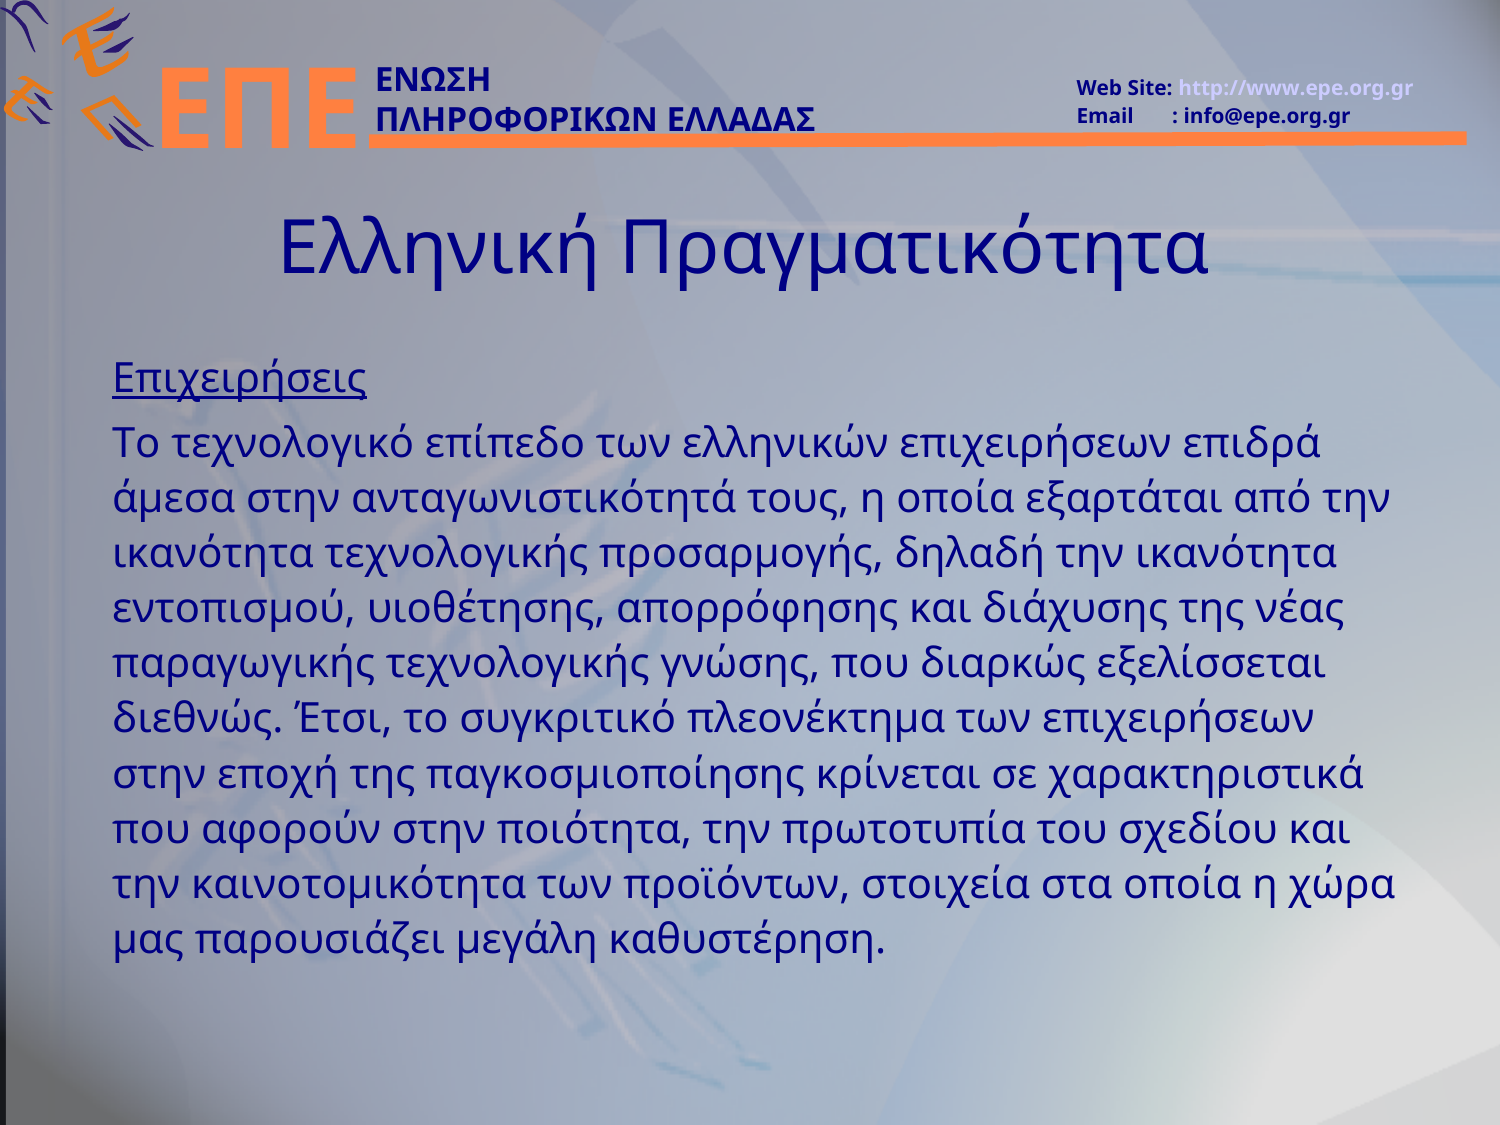

# Ελληνική Πραγματικότητα
	Επιχειρήσεις
	Το τεχνολογικό επίπεδο των ελληνικών επιχειρήσεων επιδρά άμεσα στην ανταγωνιστικότητά τους, η οποία εξαρτάται από την ικανότητα τεχνολογικής προσαρμογής, δηλαδή την ικανότητα εντοπισμού, υιοθέτησης, απορρόφησης και διάχυσης της νέας παραγωγικής τεχνολογικής γνώσης, που διαρκώς εξελίσσεται διεθνώς. Έτσι, το συγκριτικό πλεονέκτημα των επιχειρήσεων στην εποχή της παγκοσμιοποίησης κρίνεται σε χαρακτηριστικά που αφορούν στην ποιότητα, την πρωτοτυπία του σχεδίου και την καινοτομικότητα των προϊόντων, στοιχεία στα οποία η χώρα μας παρουσιάζει μεγάλη καθυστέρηση.